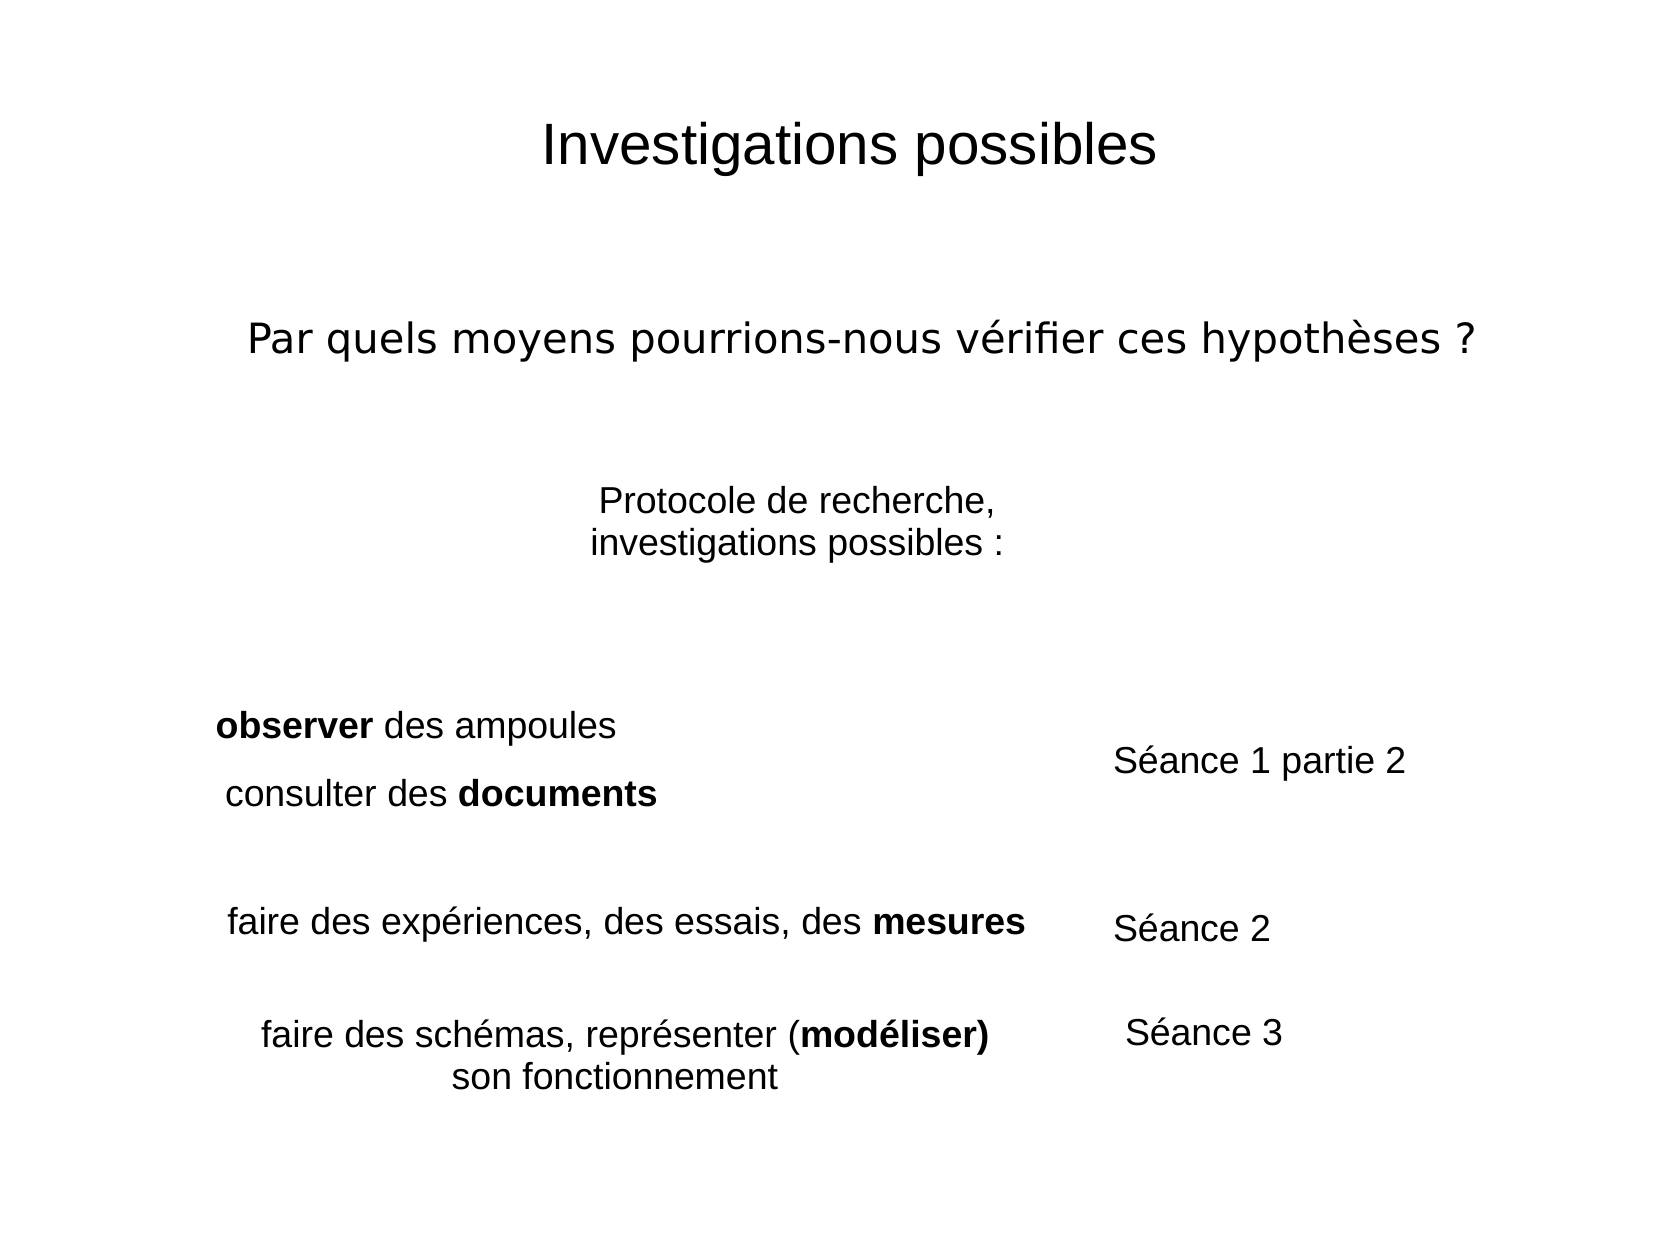

# Investigations possibles
Par quels moyens pourrions-nous vérifier ces hypothèses ?
Protocole de recherche, investigations possibles :
observer des ampoules
Séance 1 partie 2
consulter des documents
faire des expériences, des essais, des mesures
Séance 2
Séance 3
 faire des schémas, représenter (modéliser) son fonctionnement